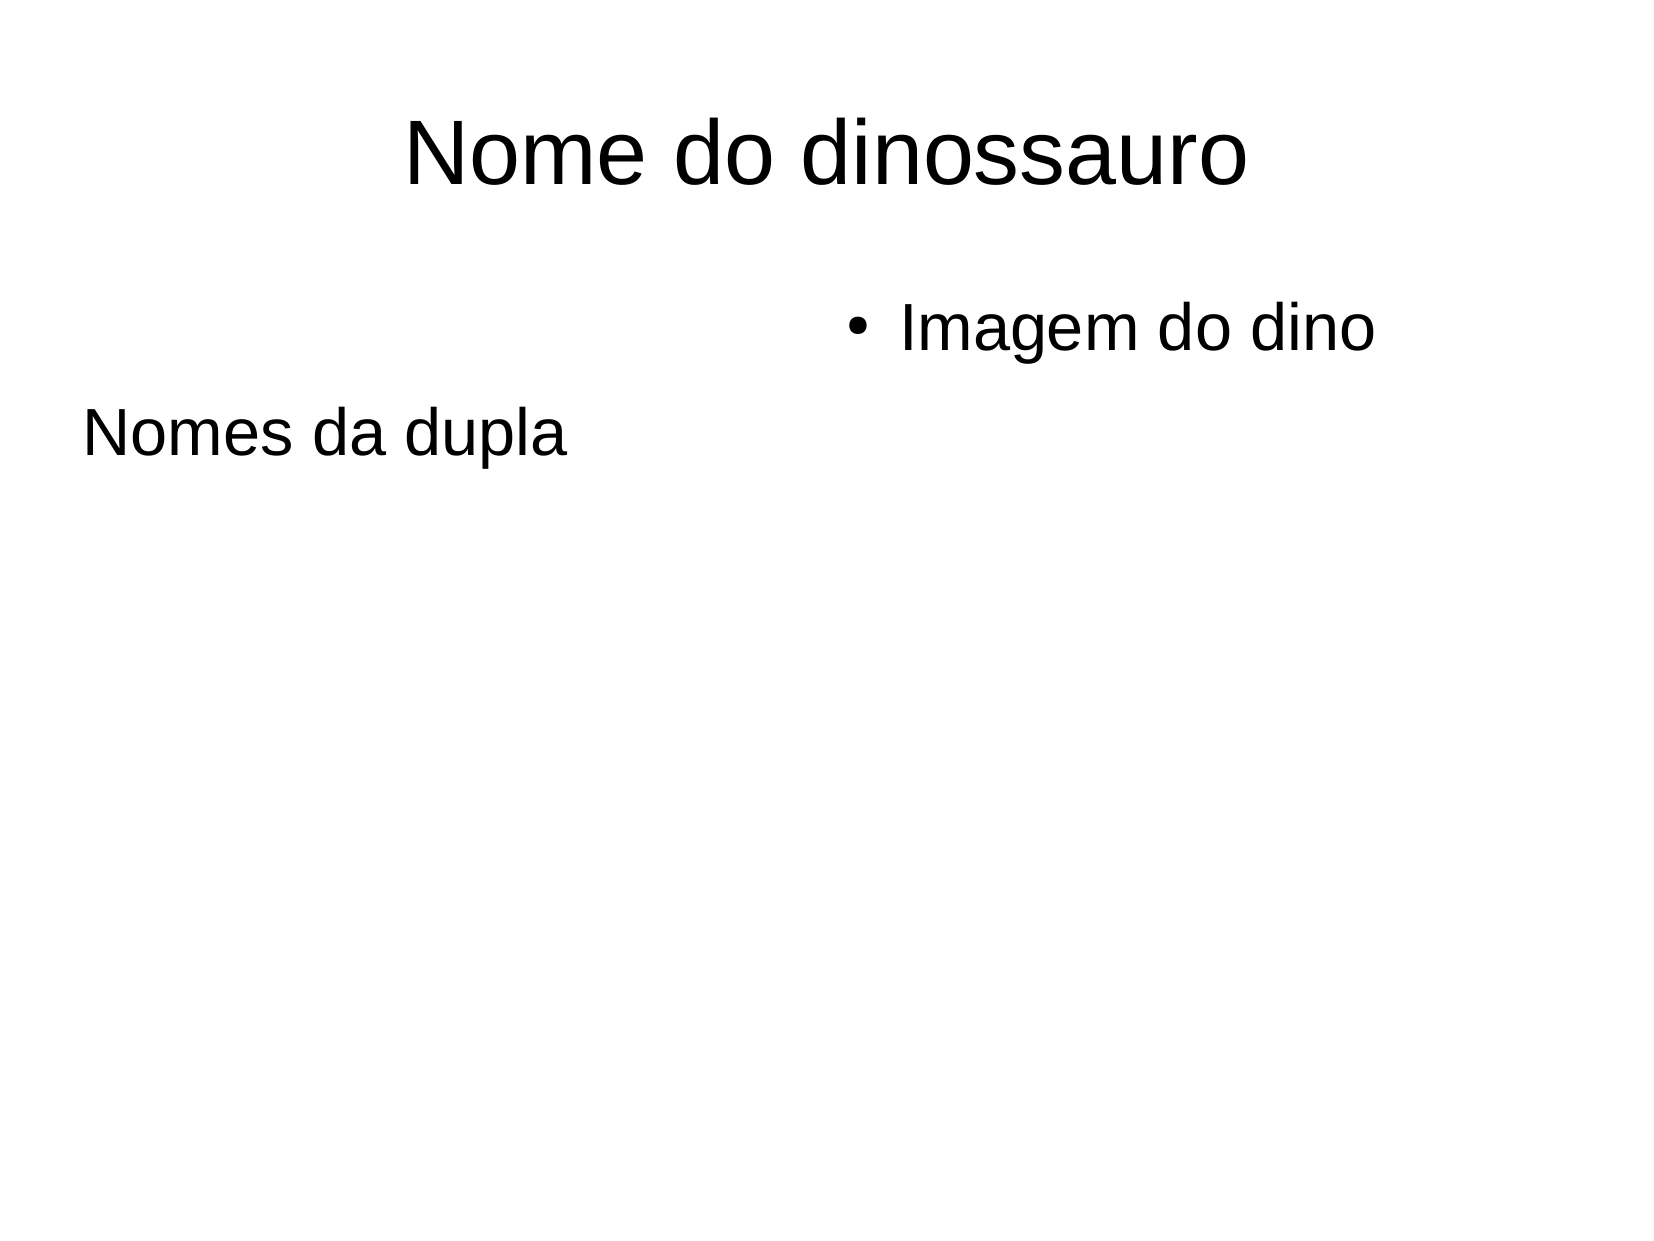

# Nome do dinossauro
Nomes da dupla
Imagem do dino